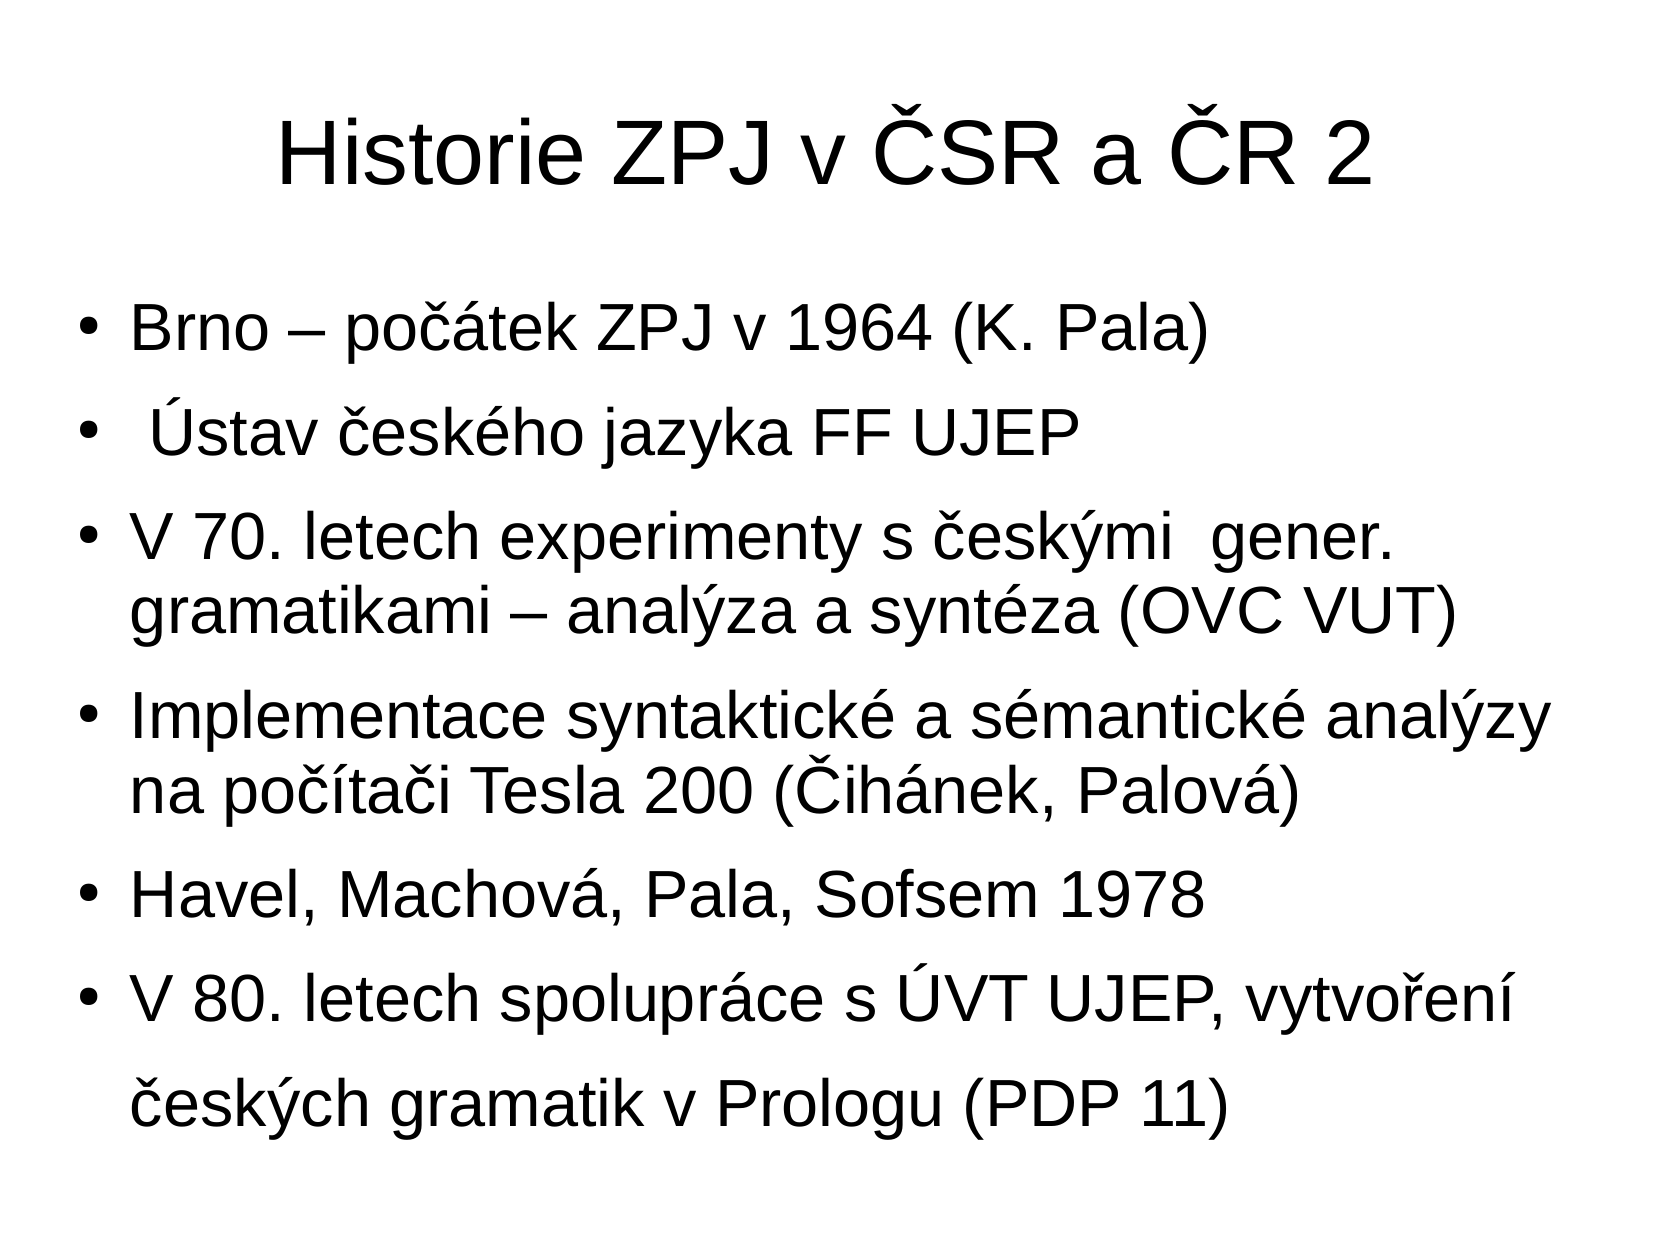

# Historie ZPJ v ČSR a ČR 2
Brno – počátek ZPJ v 1964 (K. Pala)
 Ústav českého jazyka FF UJEP
V 70. letech experimenty s českými gener. gramatikami – analýza a syntéza (OVC VUT)
Implementace syntaktické a sémantické analýzy na počítači Tesla 200 (Čihánek, Palová)
Havel, Machová, Pala, Sofsem 1978
V 80. letech spolupráce s ÚVT UJEP, vytvoření
českých gramatik v Prologu (PDP 11)